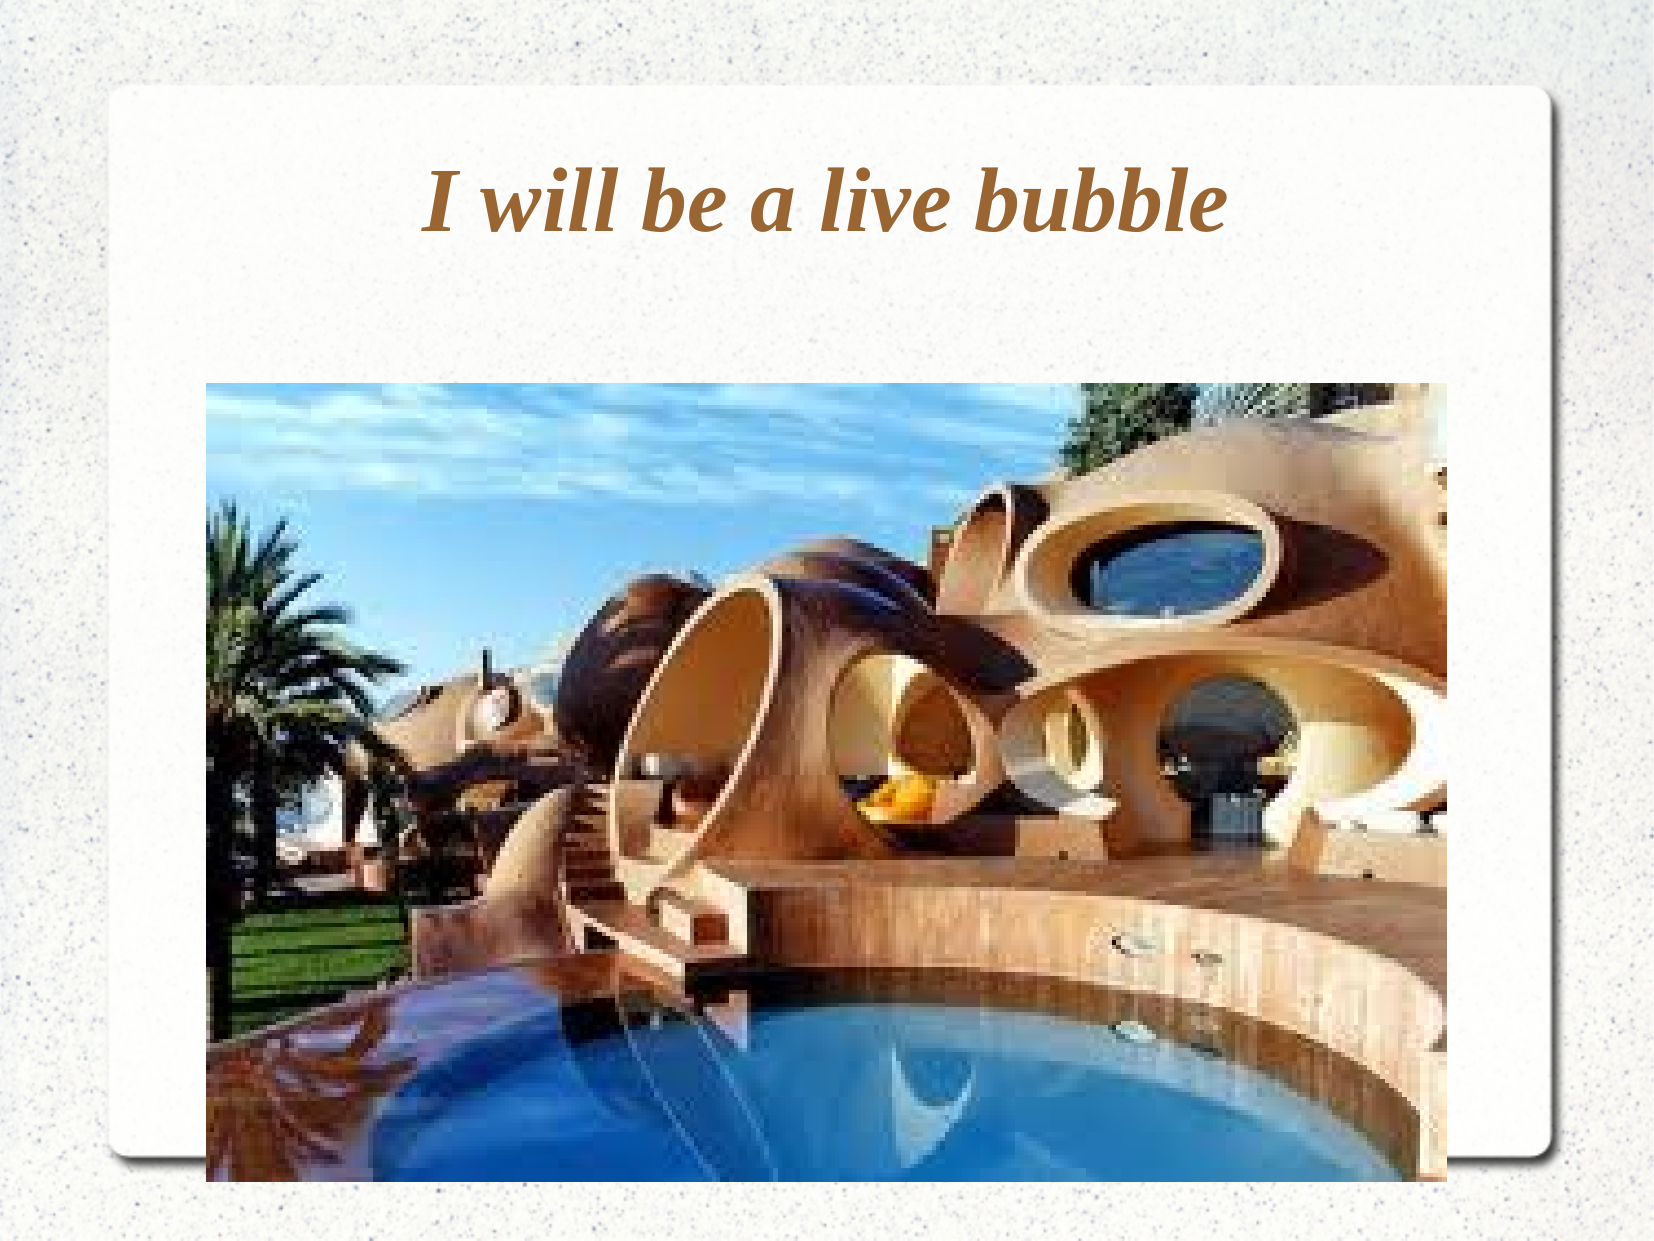

# I will be a live bubble